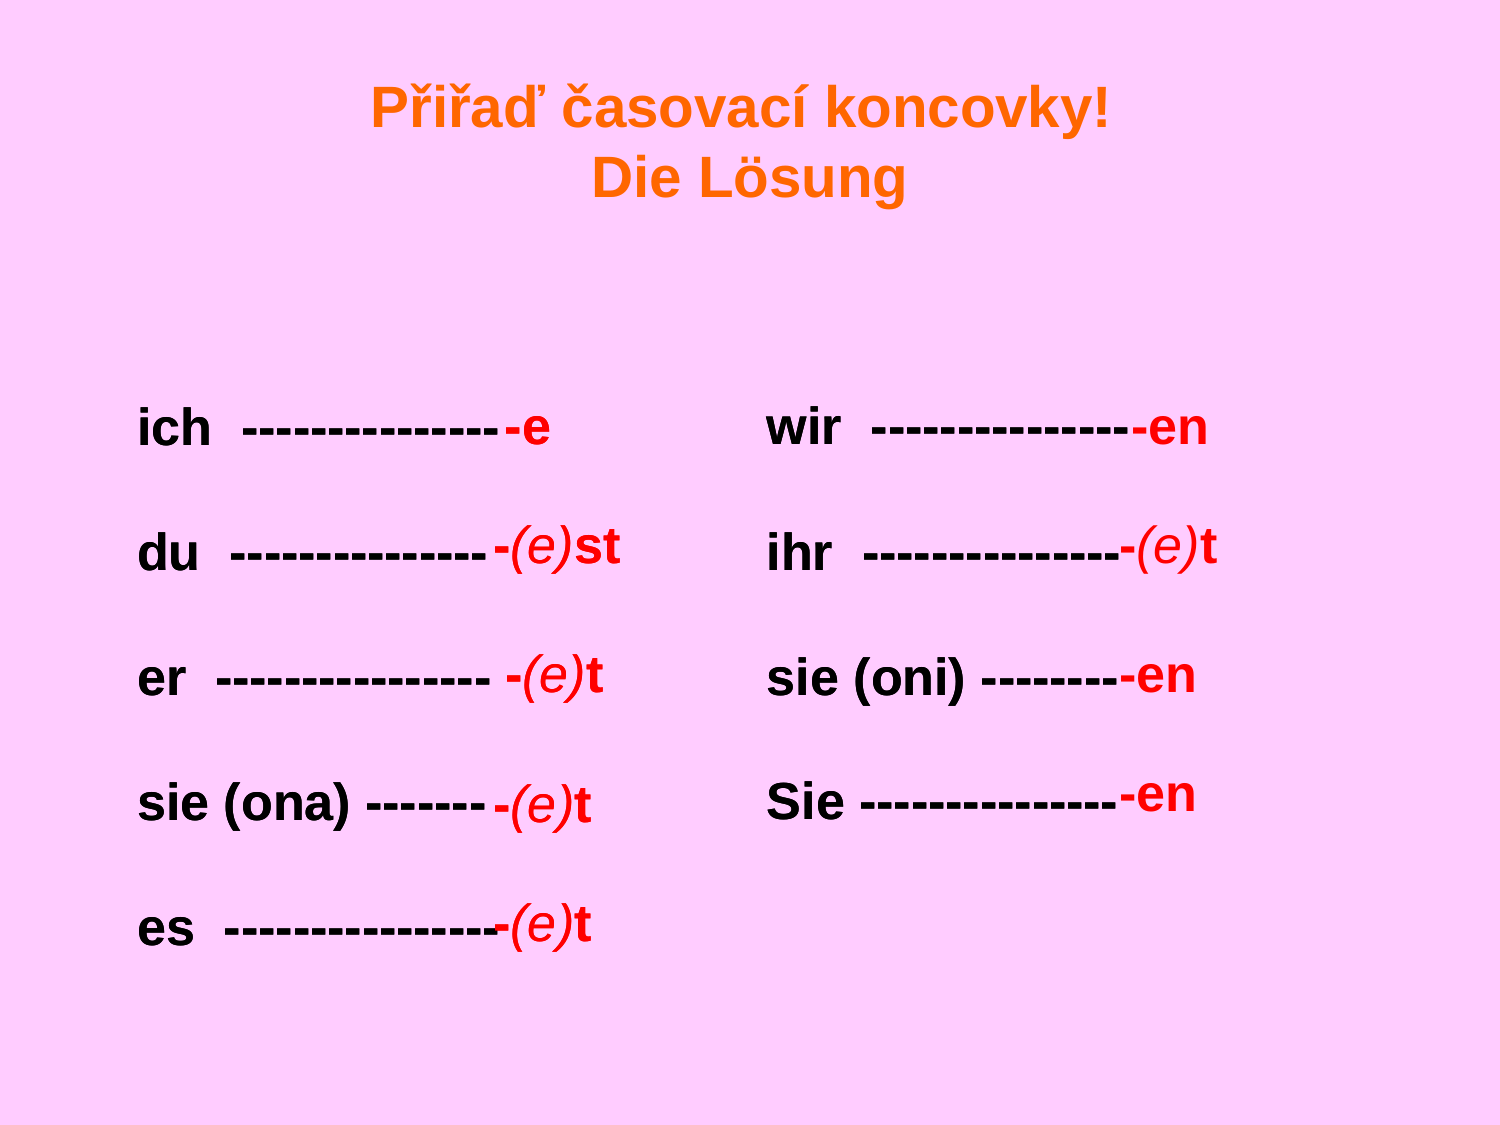

# Přiřaď časovací koncovky! Die Lösung
-e
-e
wir ---------------
ihr ---------------
sie (oni) --------
Sie ---------------
wir ---------------
ihr ---------------
sie (oni) --------
Sie ---------------
-en
ich ---------------
du ---------------
er ----------------
sie (ona) -------
es ----------------
ich ---------------
du ---------------
er ----------------
sie (ona) -------
es ----------------
-(e)st
-(e)st
-(e)t
-(e)t
-(e)t
-en
-en
-(e)t
-(e)t
-(e)t
-(e)t